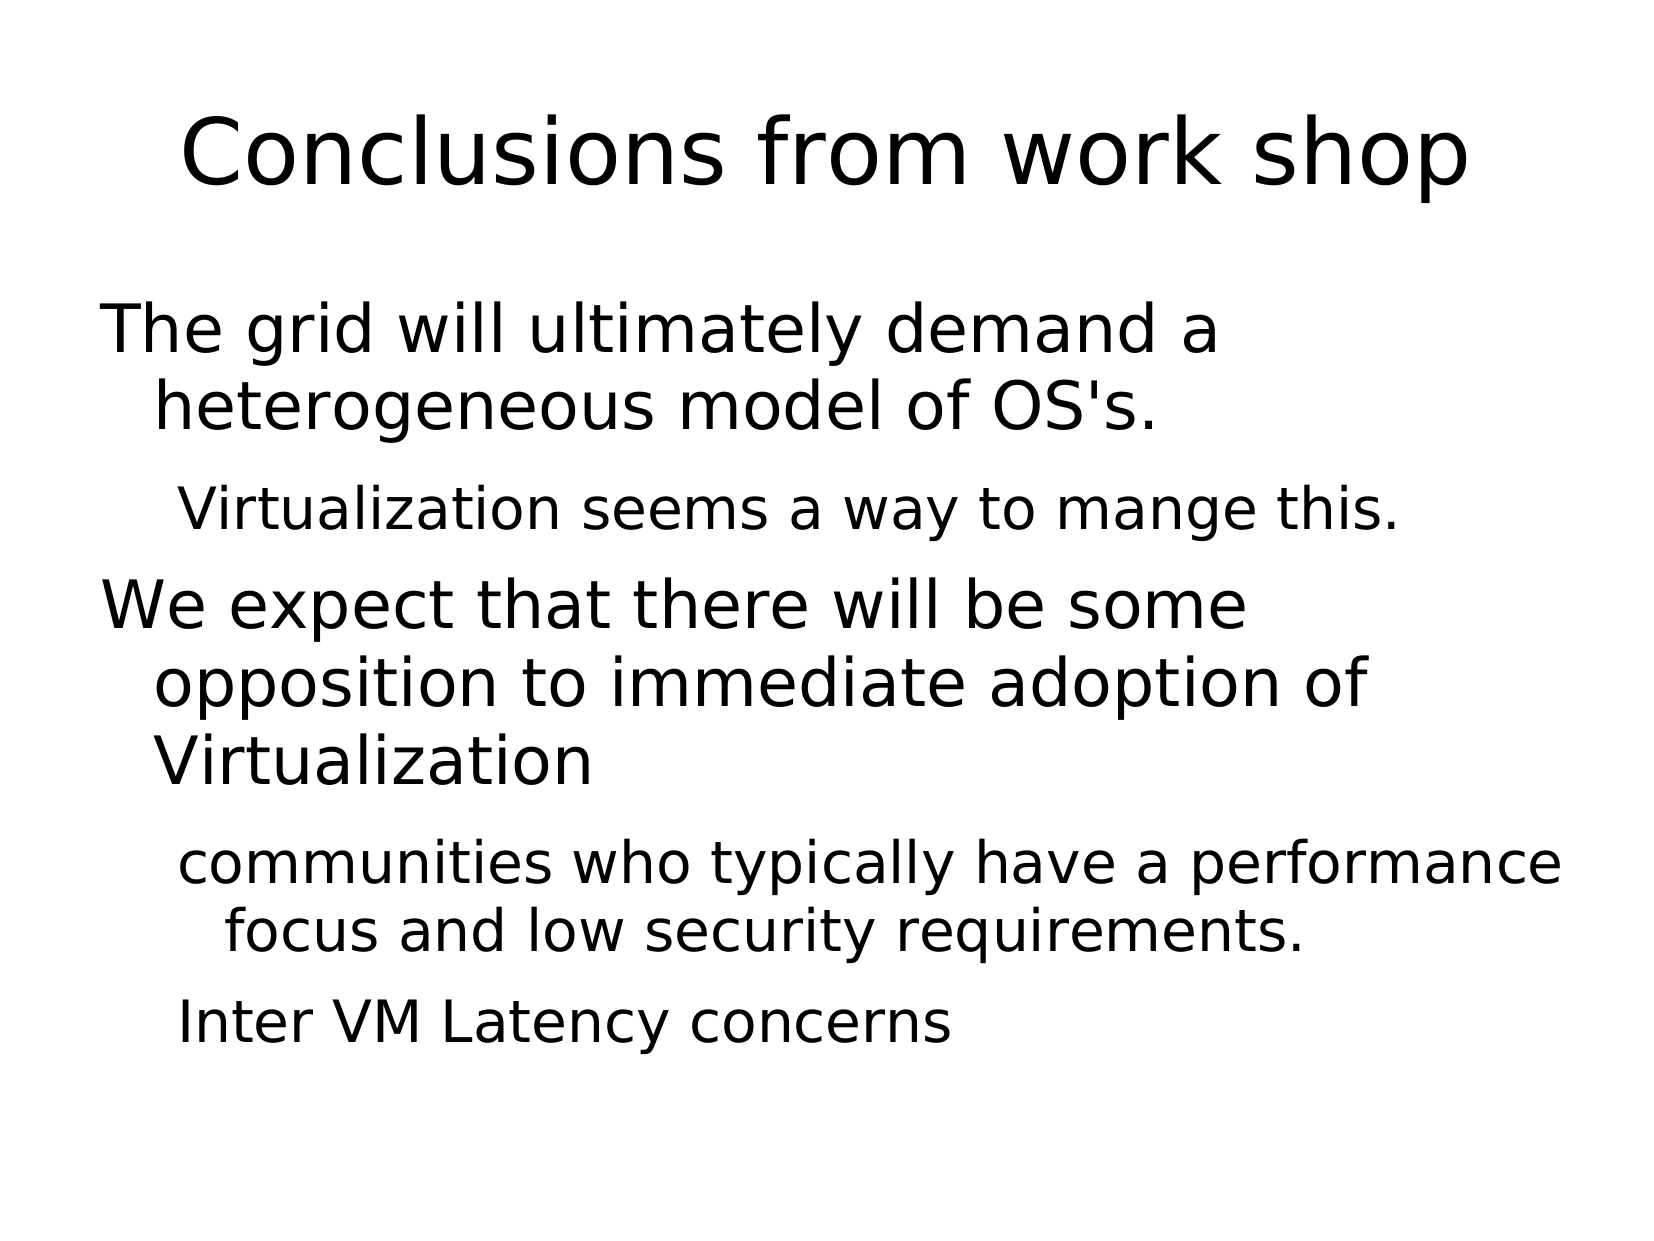

# Conclusions from work shop
The grid will ultimately demand a heterogeneous model of OS's.
Virtualization seems a way to mange this.
We expect that there will be some opposition to immediate adoption of Virtualization
communities who typically have a performance focus and low security requirements.
Inter VM Latency concerns